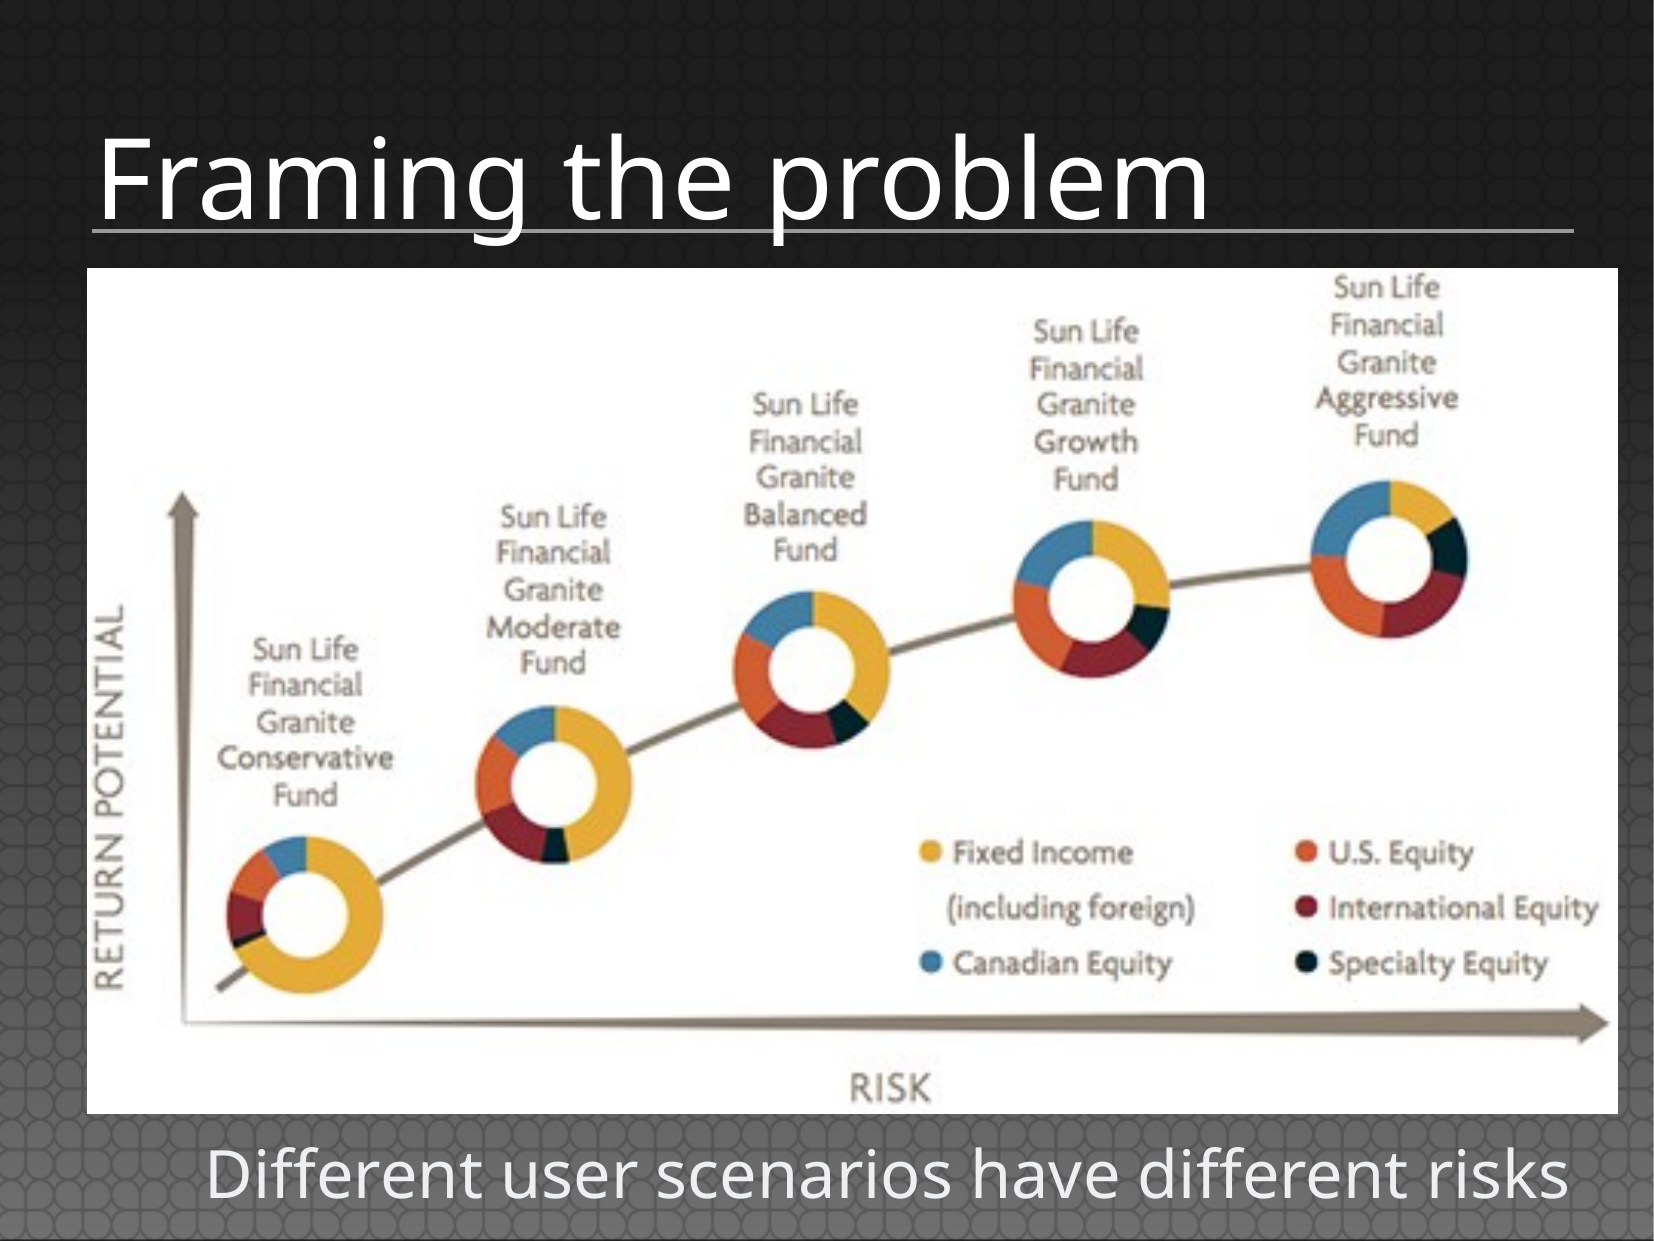

# Framing the problem
Different user scenarios have different risks